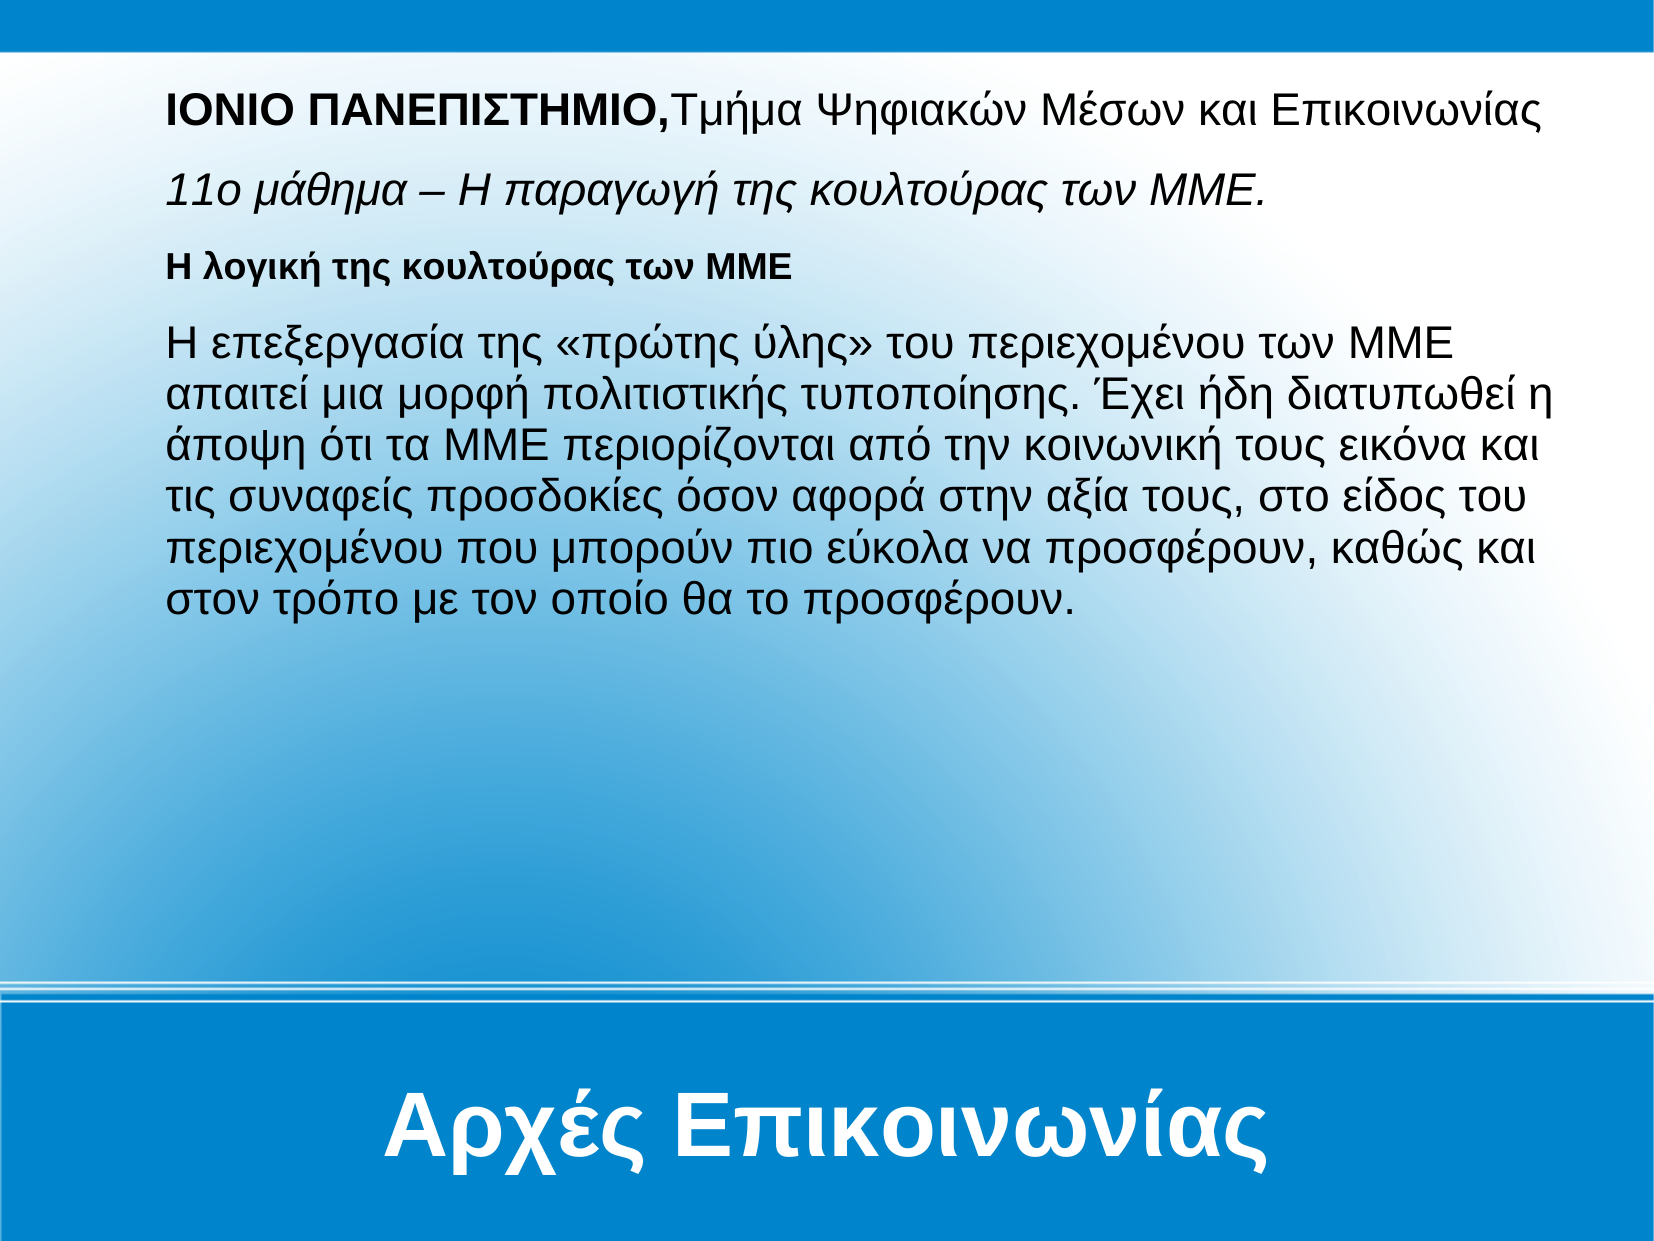

ΙΟΝΙΟ ΠΑΝΕΠΙΣΤΗΜΙΟ,Τμήμα Ψηφιακών Μέσων και Επικοινωνίας
11ο μάθημα – Η παραγωγή της κουλτούρας των ΜΜΕ.
Η λογική της κουλτούρας των ΜΜΕ
Η επεξεργασία της «πρώτης ύλης» του περιεχομένου των ΜΜΕ απαιτεί μια μορφή πολιτιστικής τυποποίησης. Έχει ήδη διατυπωθεί η άποψη ότι τα ΜΜΕ περιορίζονται από την κοινωνική τους εικόνα και τις συναφείς προσδοκίες όσον αφορά στην αξία τους, στο είδος του περιεχομένου που μπορούν πιο εύκολα να προσφέρουν, καθώς και στον τρόπο με τον οποίο θα το προσφέρουν.
# Αρχές Επικοινωνίας